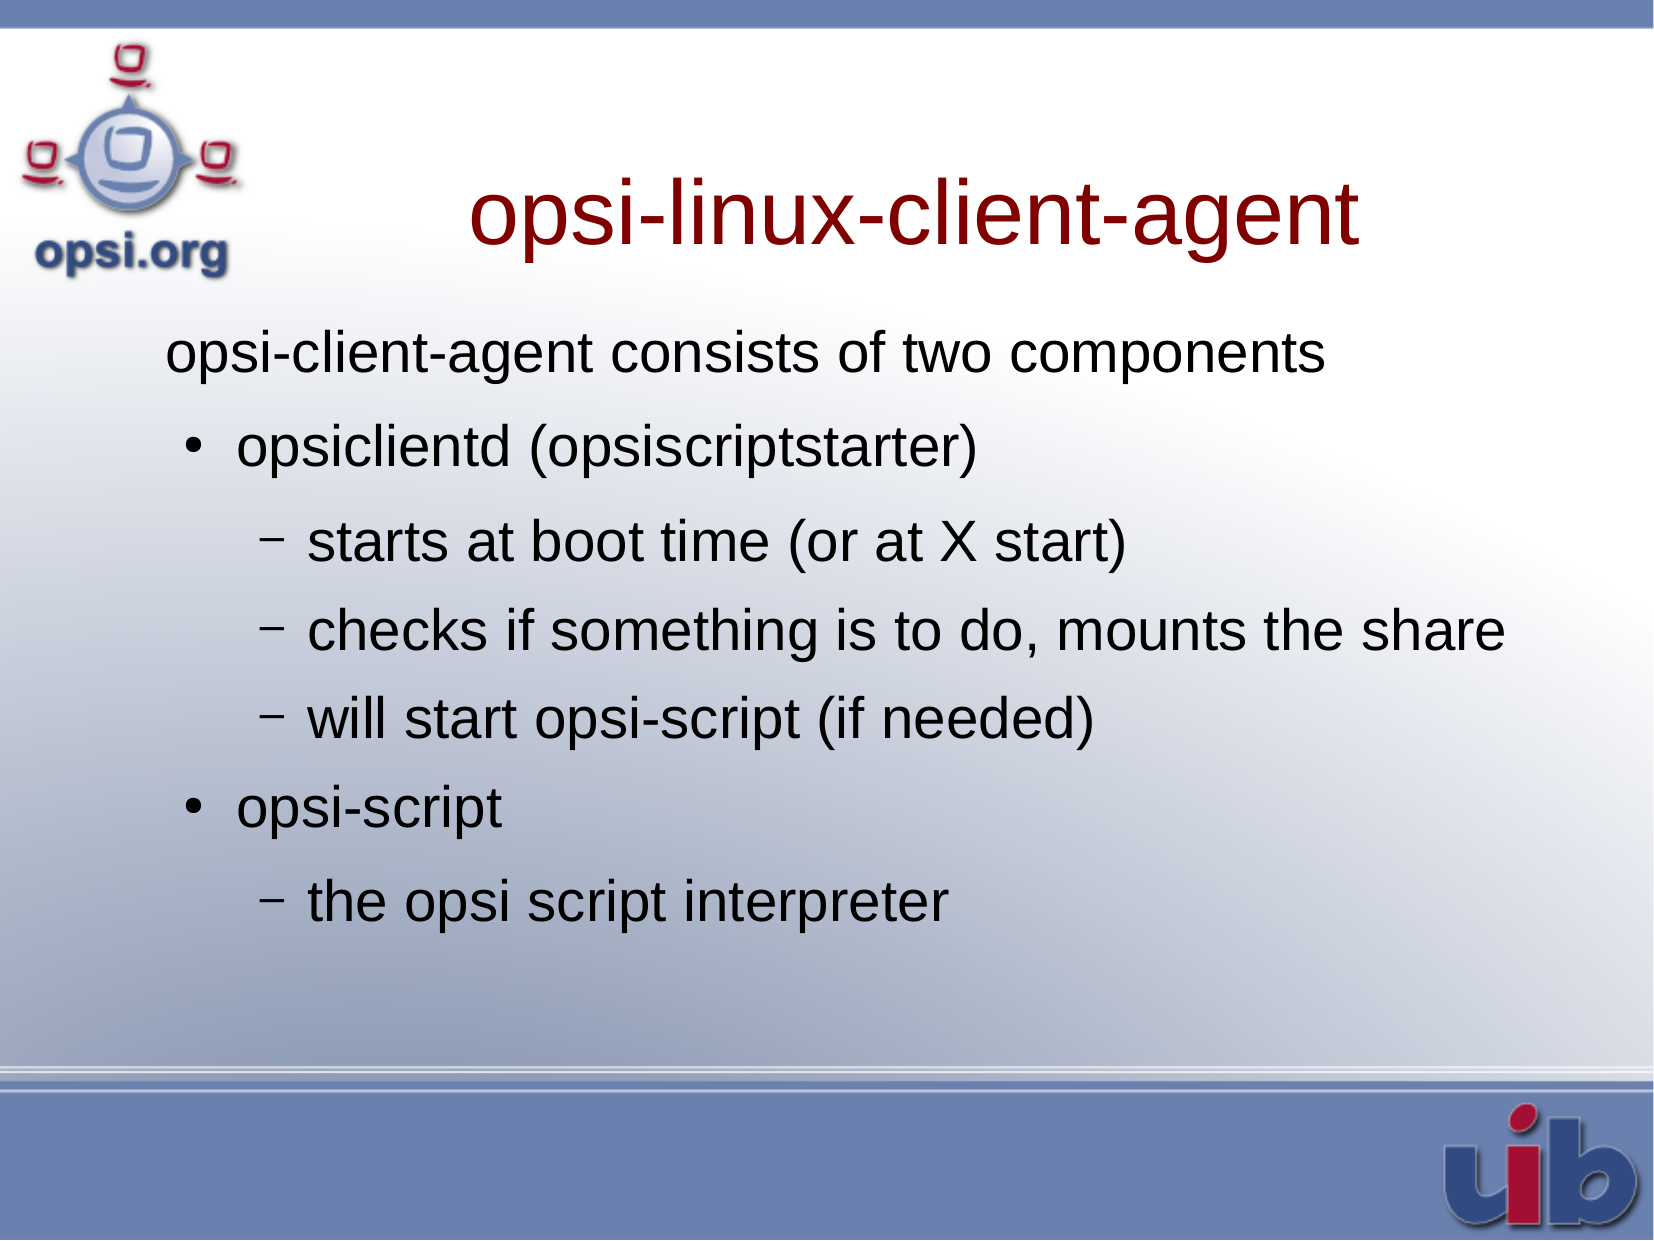

# opsi-linux-client-agent
opsi-client-agent consists of two components
opsiclientd (opsiscriptstarter)
starts at boot time (or at X start)
checks if something is to do, mounts the share
will start opsi-script (if needed)
opsi-script
the opsi script interpreter